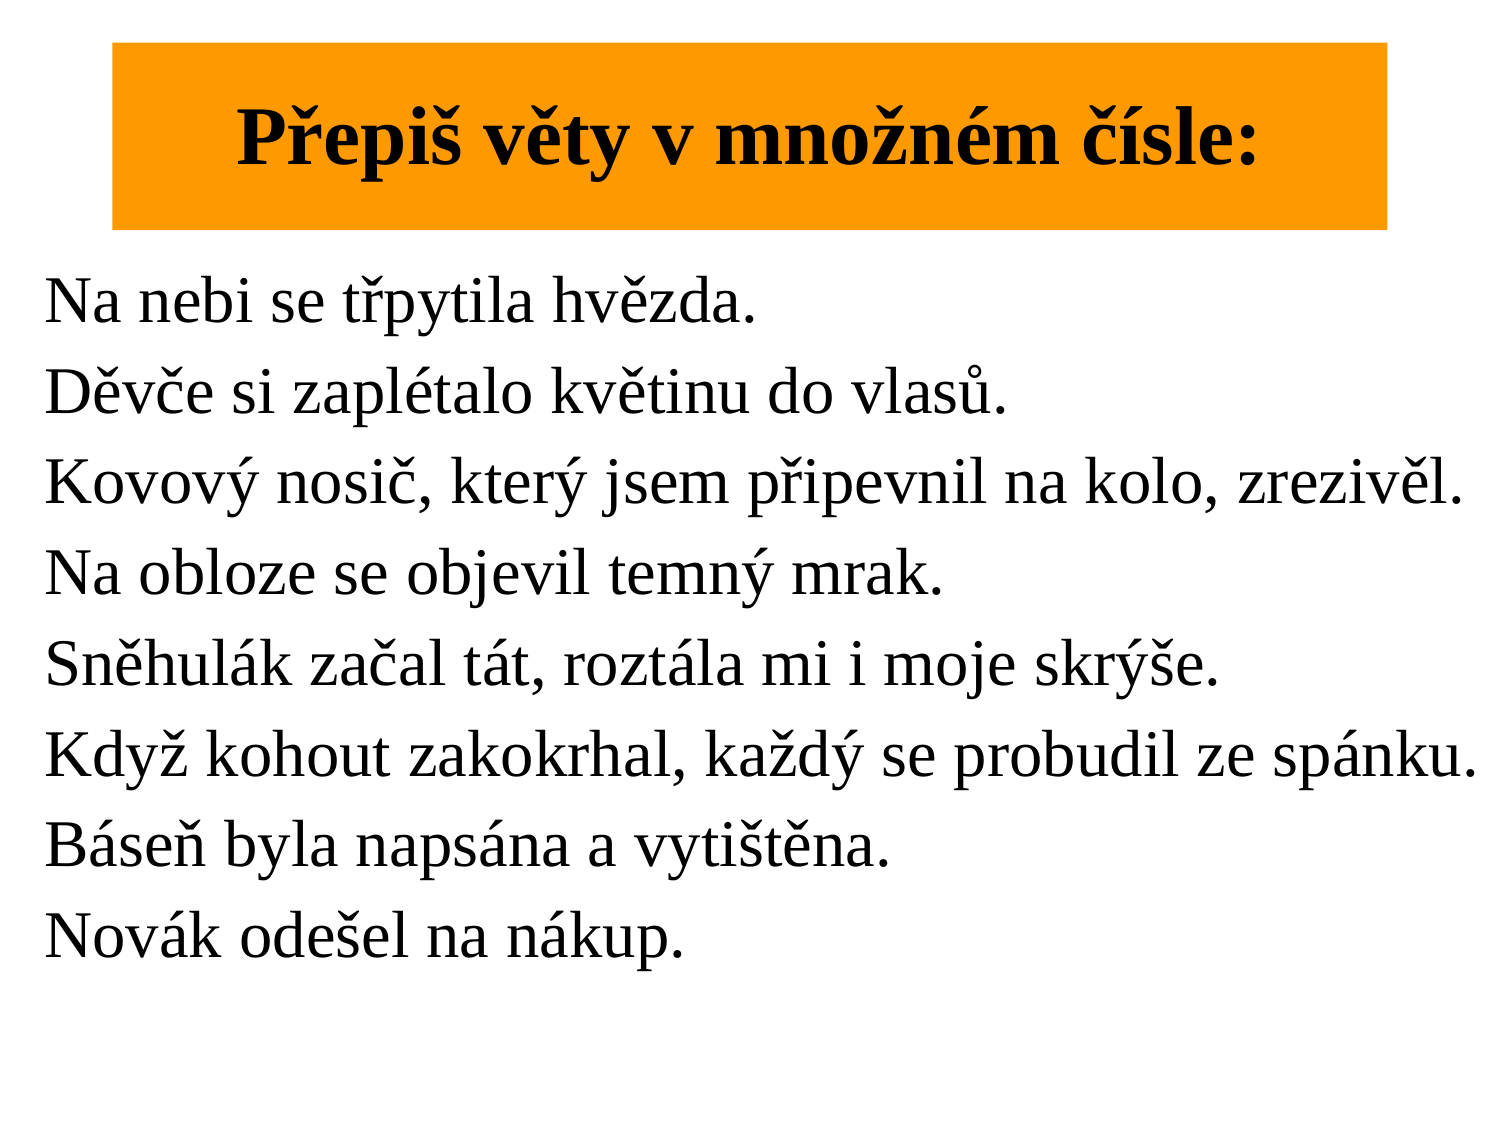

Přepiš věty v množném čísle:
# Na nebi se třpytila hvězda.
Děvče si zaplétalo květinu do vlasů.
Kovový nosič, který jsem připevnil na kolo, zrezivěl.
Na obloze se objevil temný mrak.
Sněhulák začal tát, roztála mi i moje skrýše.
Když kohout zakokrhal, každý se probudil ze spánku.
Báseň byla napsána a vytištěna.
Novák odešel na nákup.